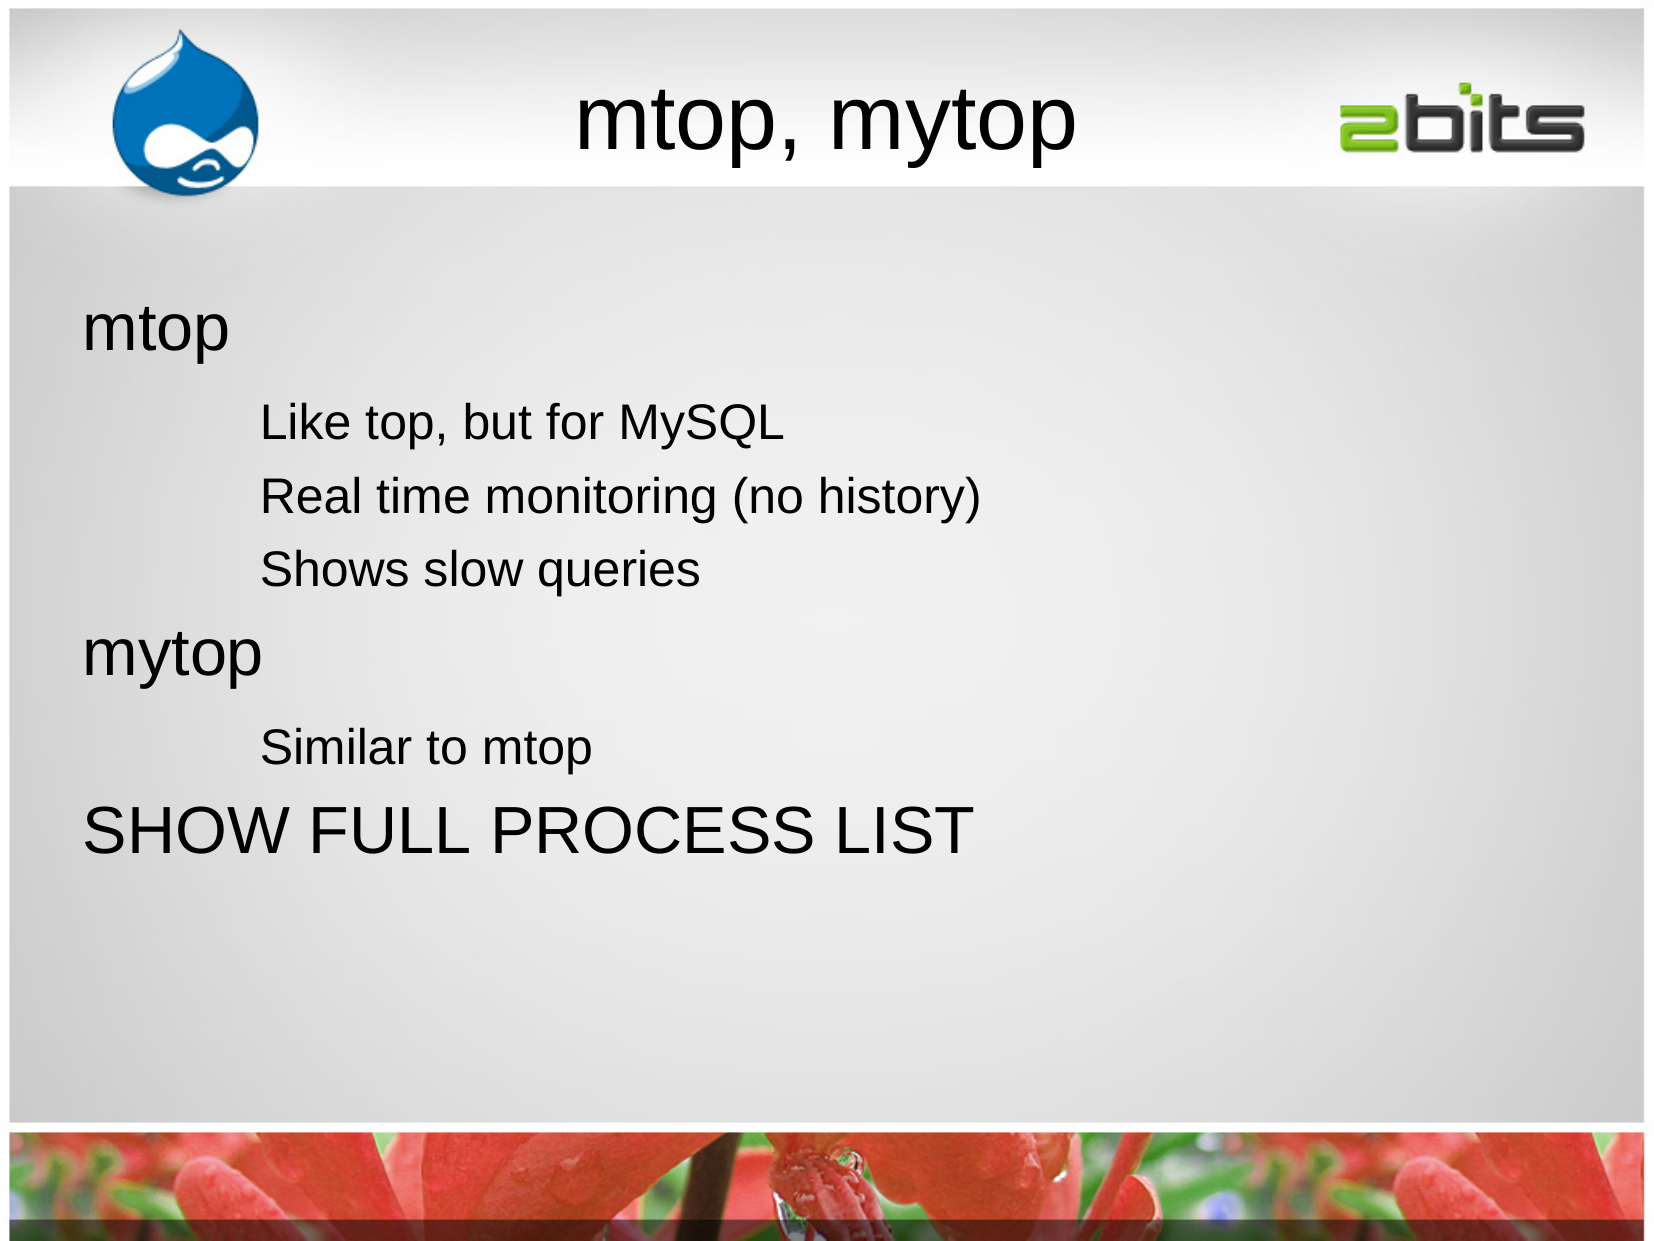

# mtop, mytop
mtop
Like top, but for MySQL
Real time monitoring (no history)
Shows slow queries
mytop
Similar to mtop
SHOW FULL PROCESS LIST